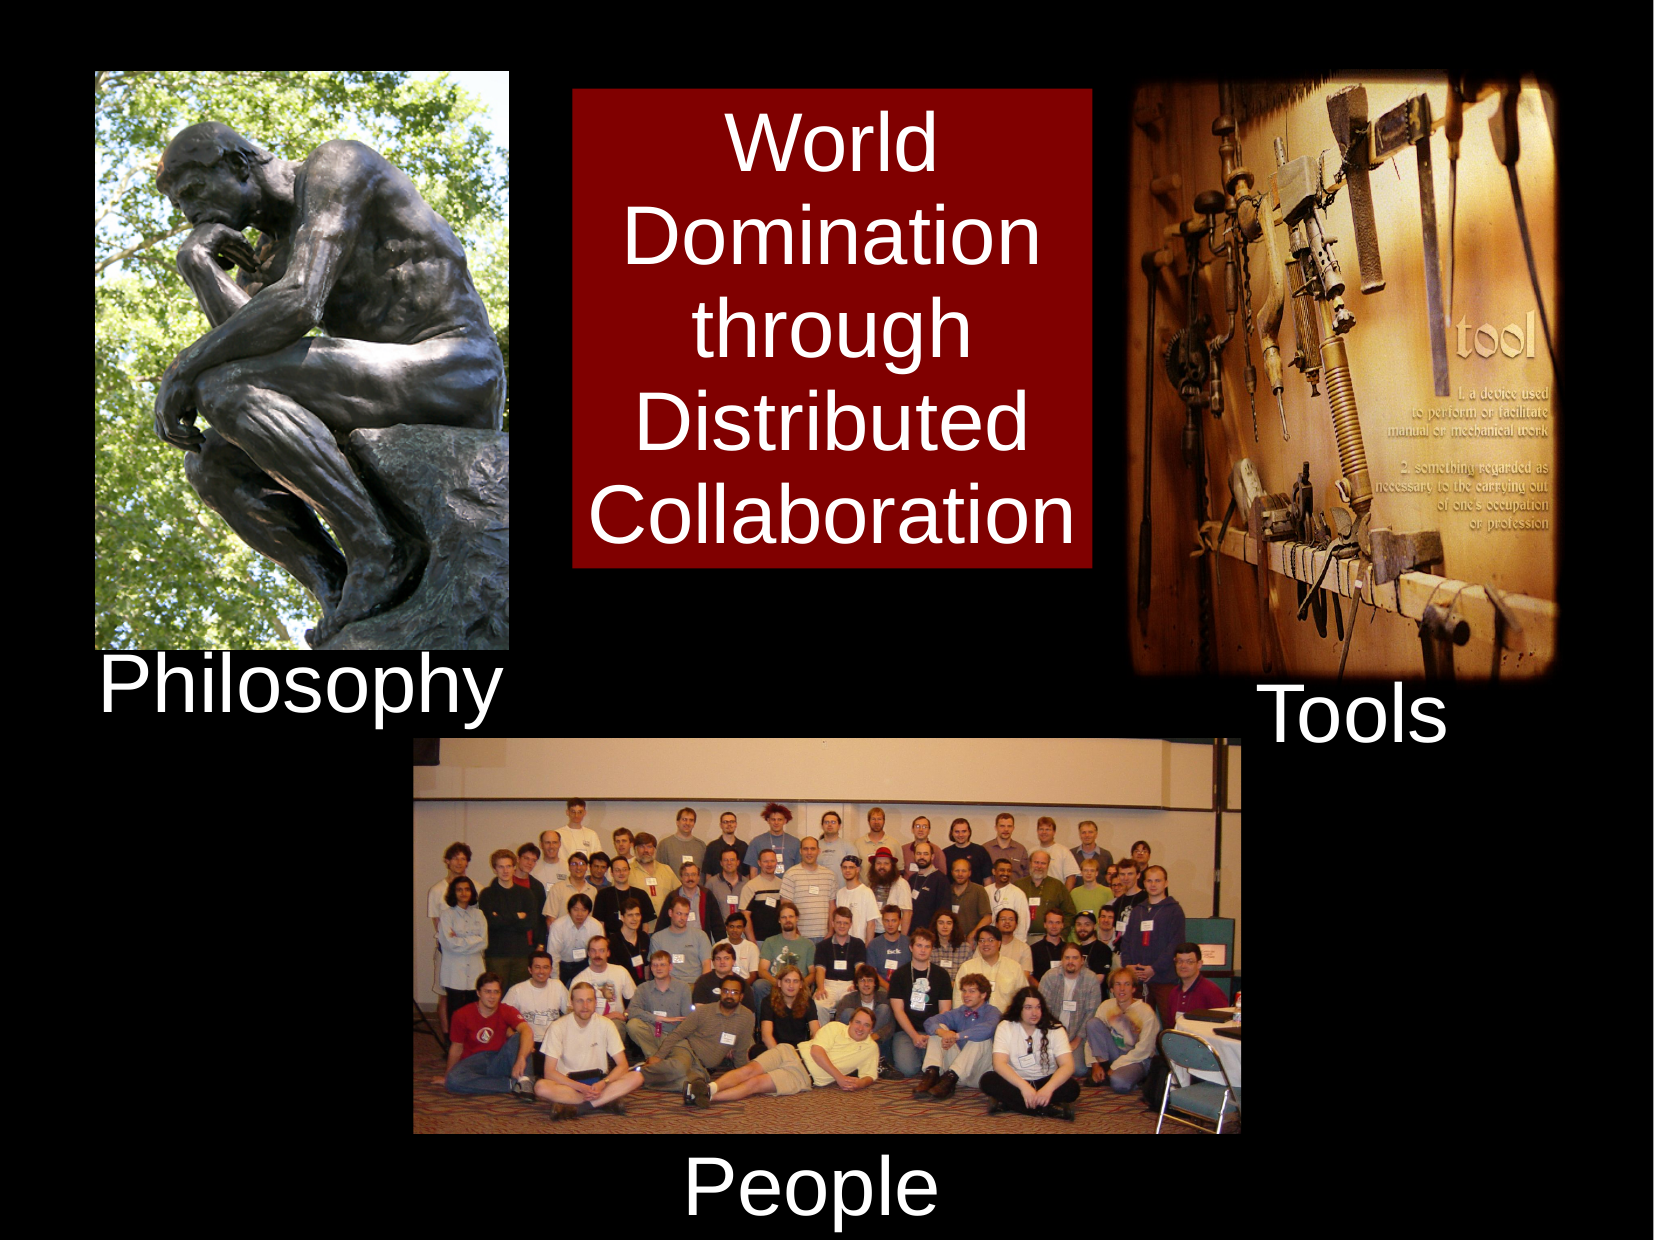

Tools
Philosophy
World
Domination
through
Distributed
Collaboration
Neil Brown
Suse Labs,
Novell Inc
April 2009
People